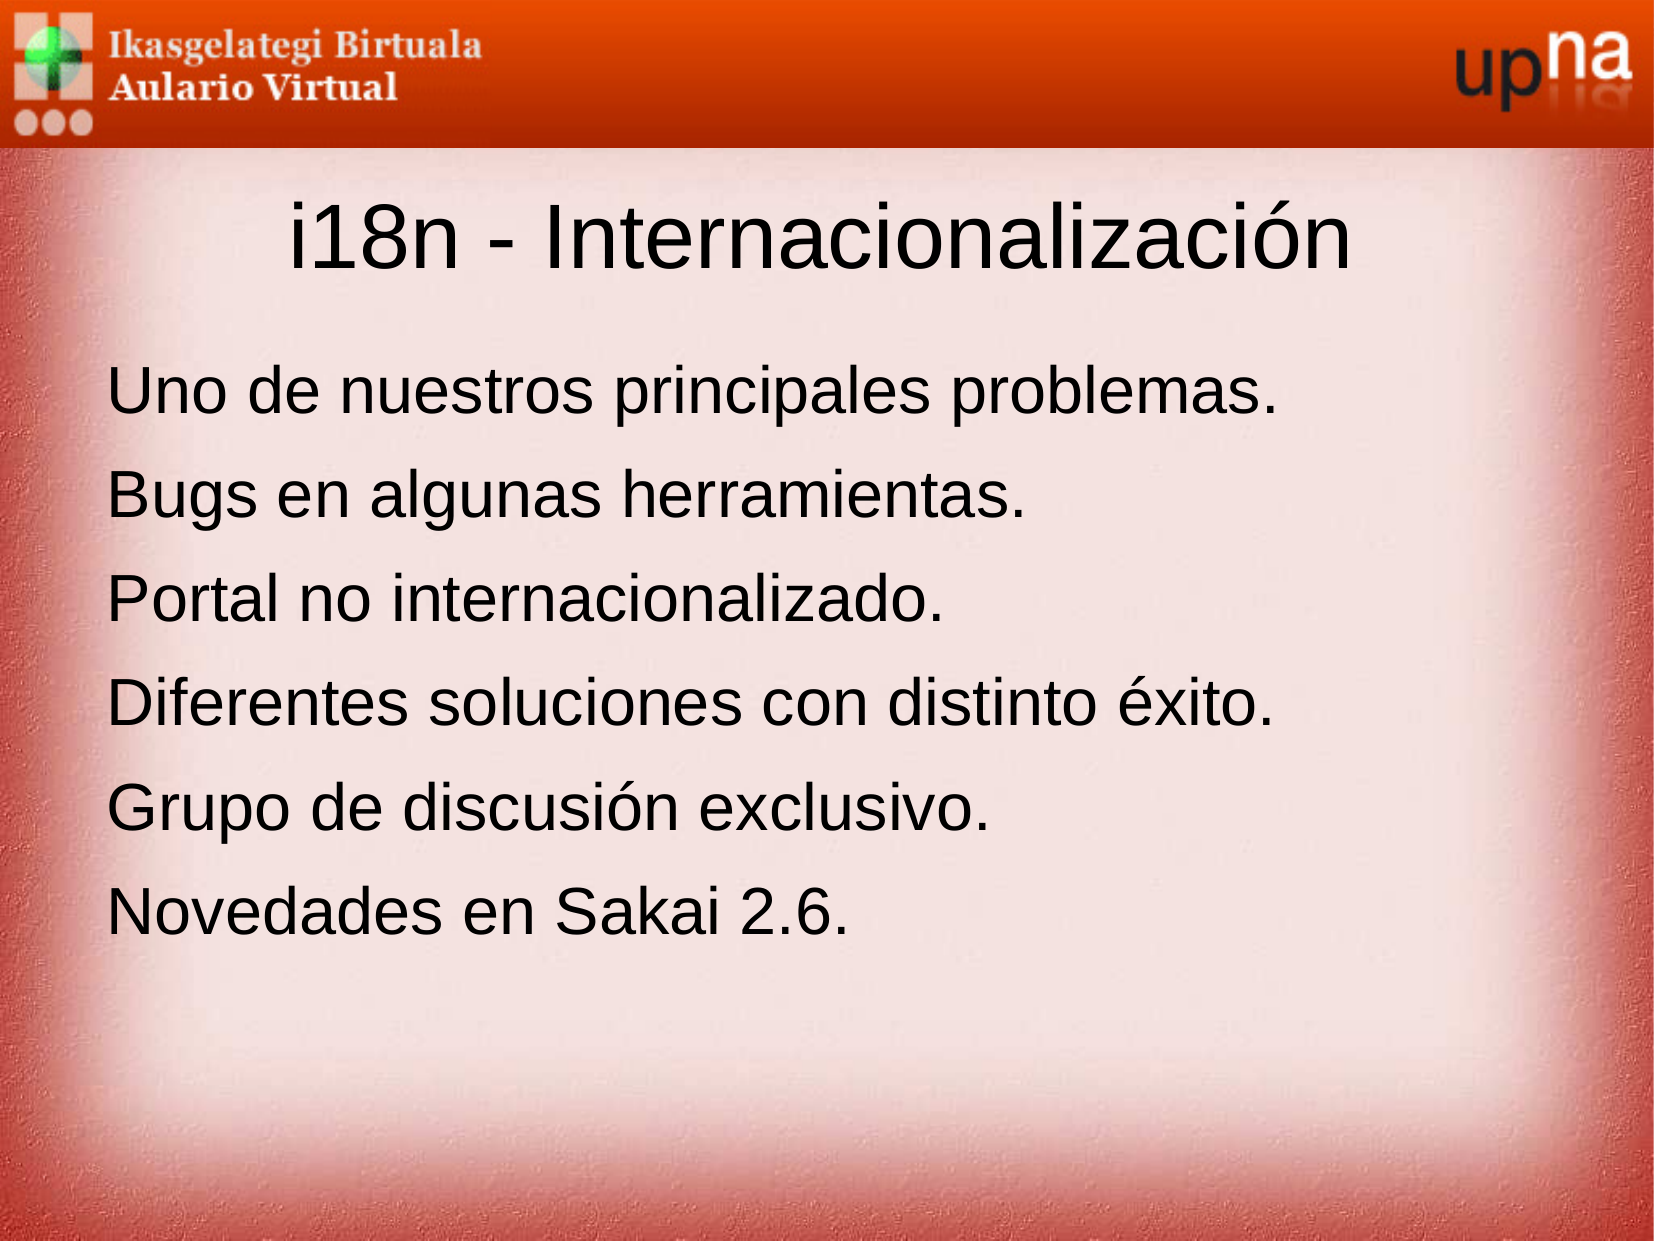

# i18n - Internacionalización
Uno de nuestros principales problemas.
Bugs en algunas herramientas.
Portal no internacionalizado.
Diferentes soluciones con distinto éxito.
Grupo de discusión exclusivo.
Novedades en Sakai 2.6.